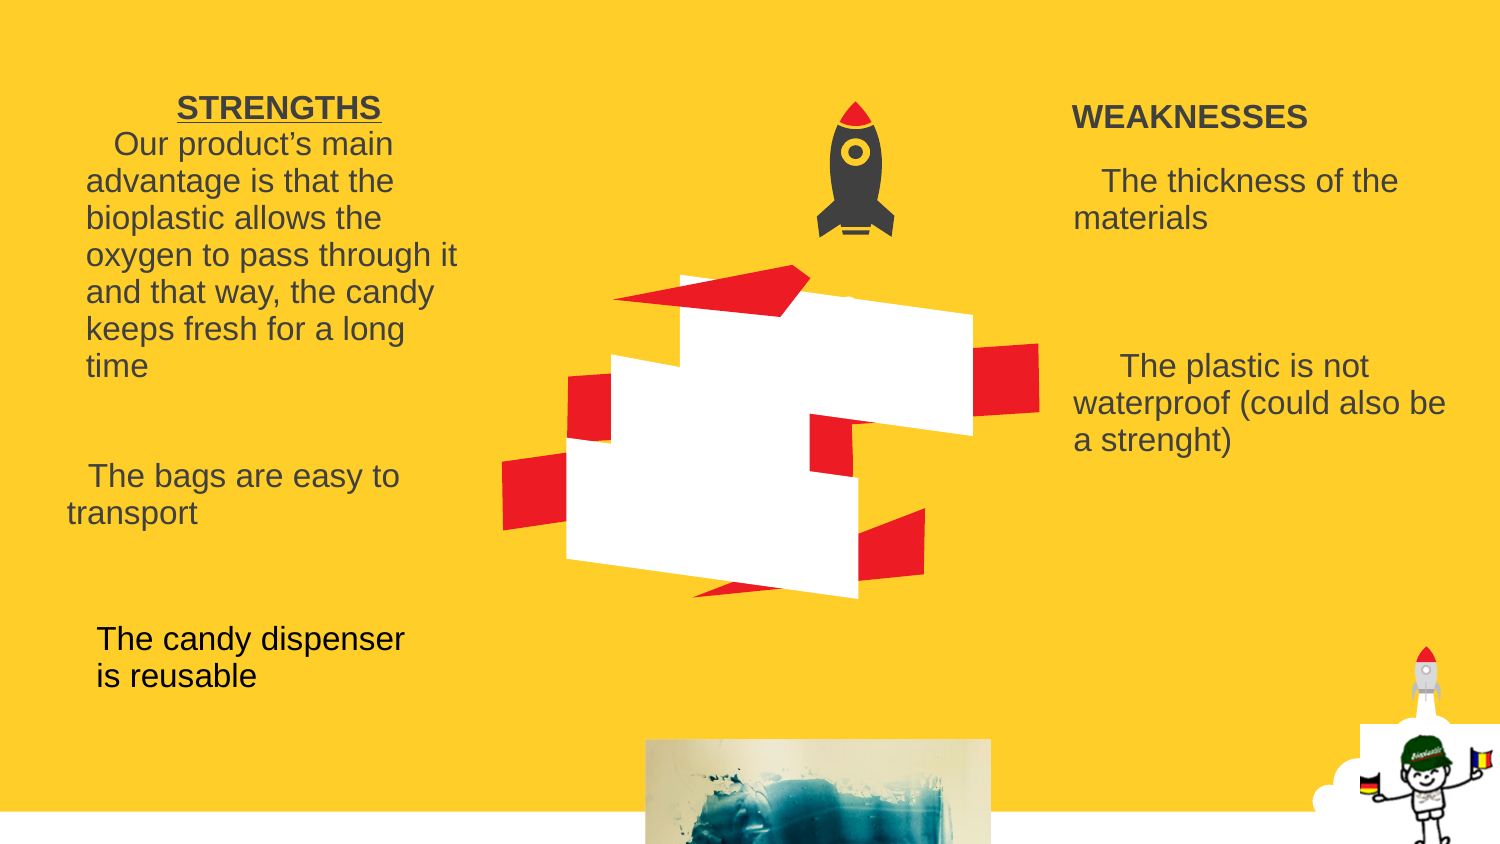

STRENGTHS
 Our product’s main advantage is that the bioplastic allows the oxygen to pass through it and that way, the candy keeps fresh for a long time
WEAKNESSES
 The thickness of the materials
 The plastic is not waterproof (could also be a strenght)
Strengths
and
Weaknesses
 The bags are easy to transport
The candy dispenser
is reusable